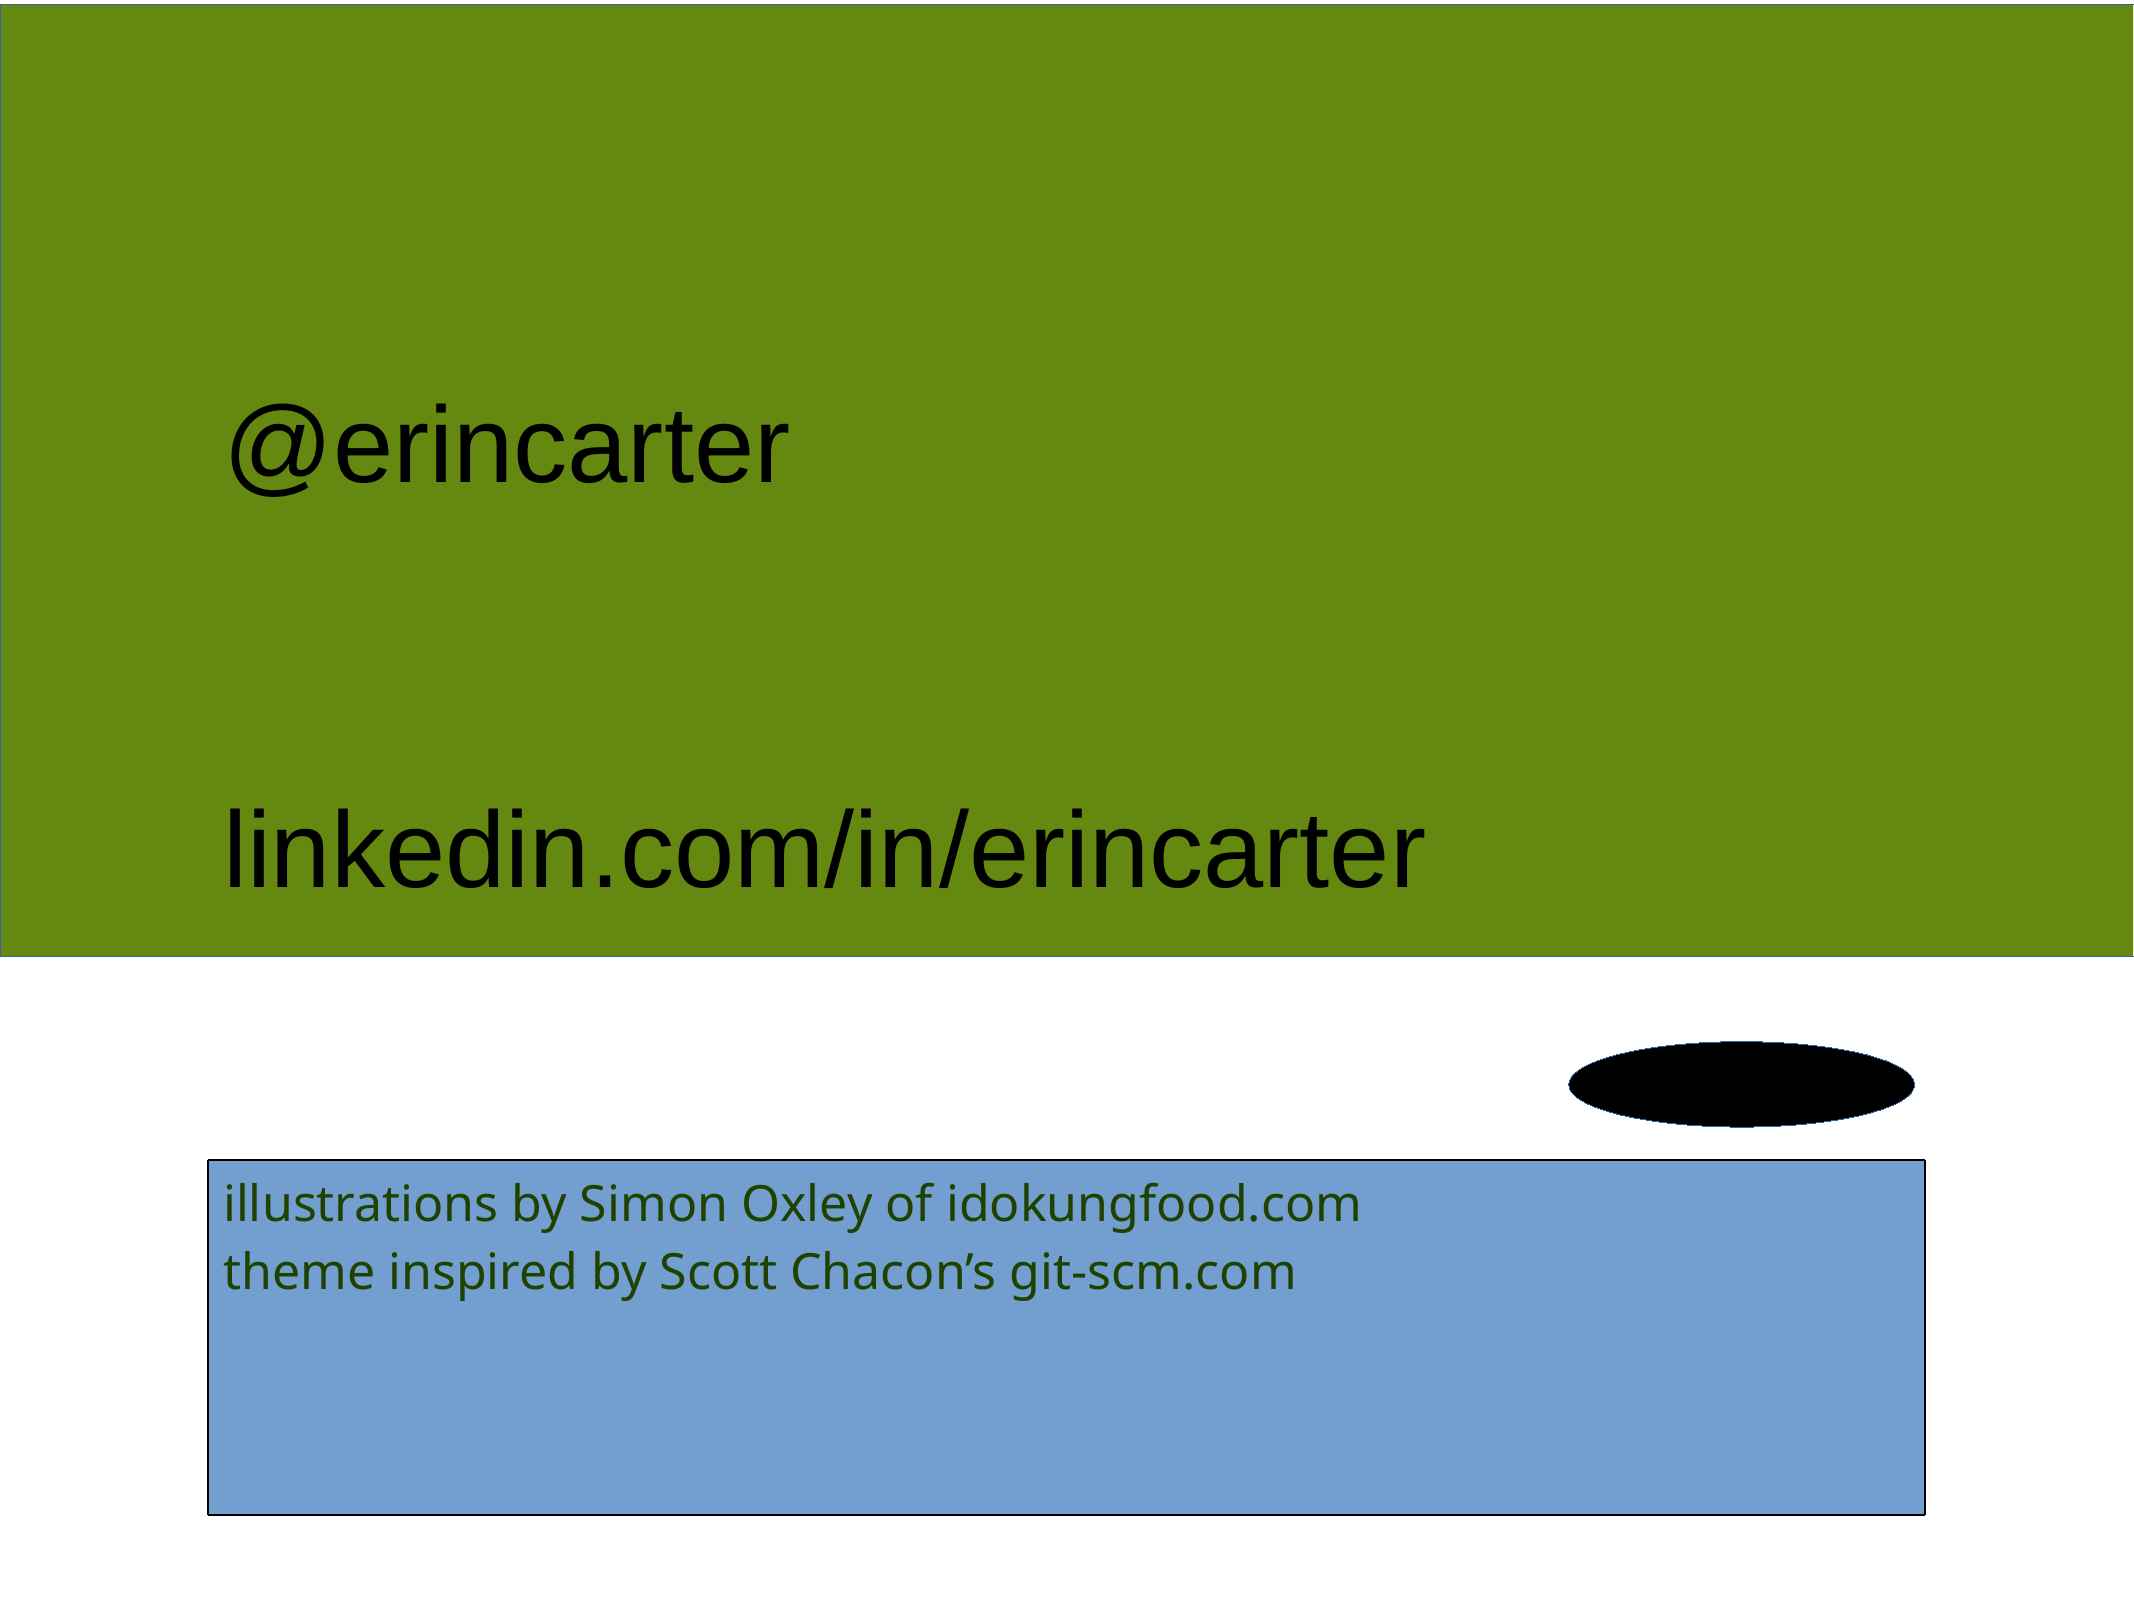

@erincarter
linkedin.com/in/erincarter
illustrations by Simon Oxley of idokungfood.com
theme inspired by Scott Chacon’s git-scm.com